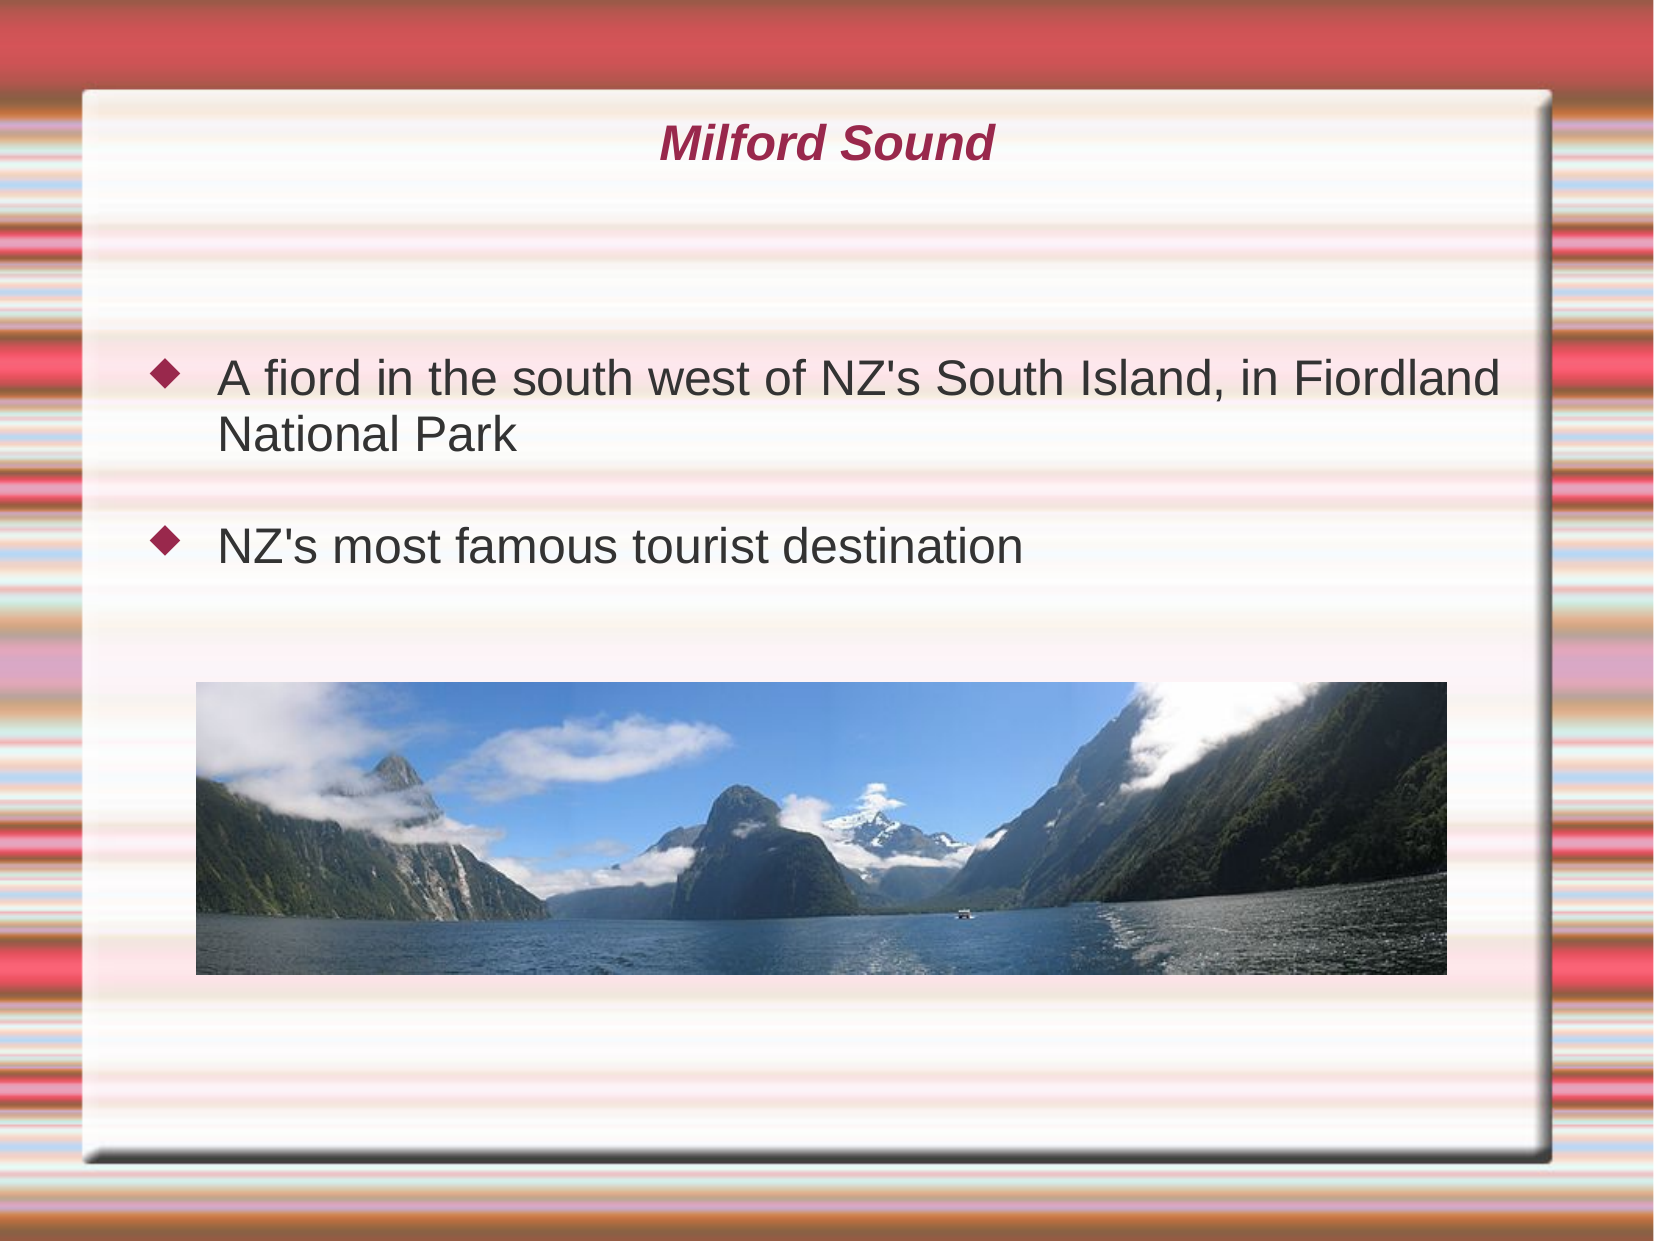

# Milford Sound
A fiord in the south west of NZ's South Island, in Fiordland National Park
NZ's most famous tourist destination